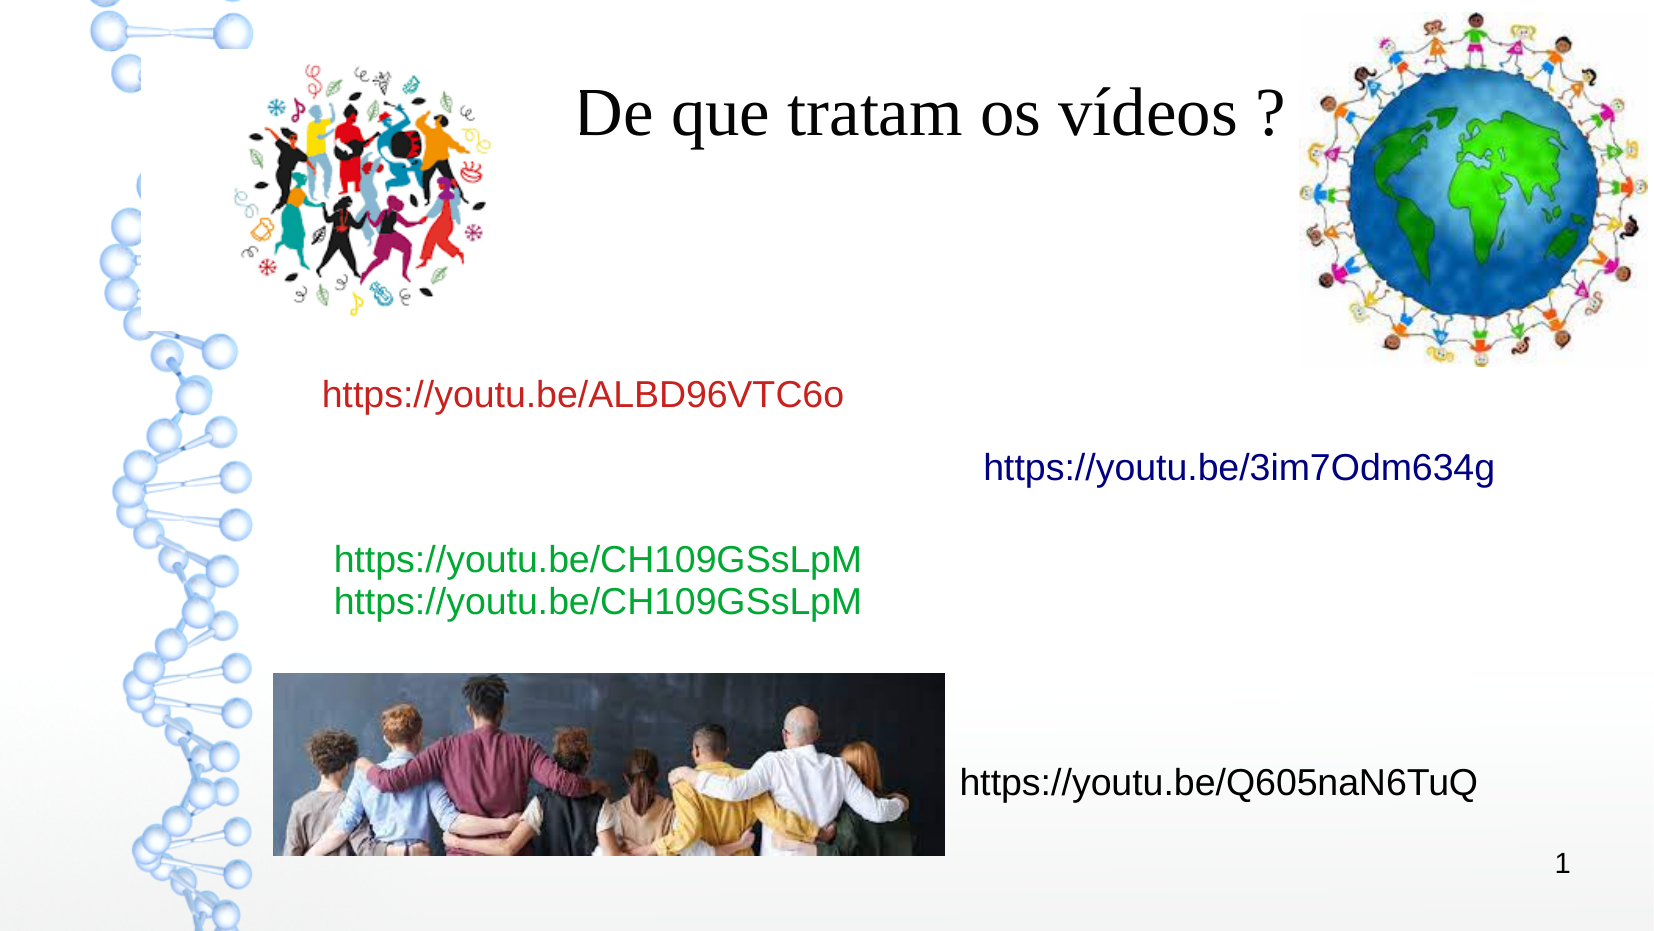

# De que tratam os vídeos ?
https://youtu.be/ALBD96VTC6o
https://youtu.be/3im7Odm634g
https://youtu.be/CH109GSsLpMhttps://youtu.be/CH109GSsLpM
https://youtu.be/Q605naN6TuQ
1